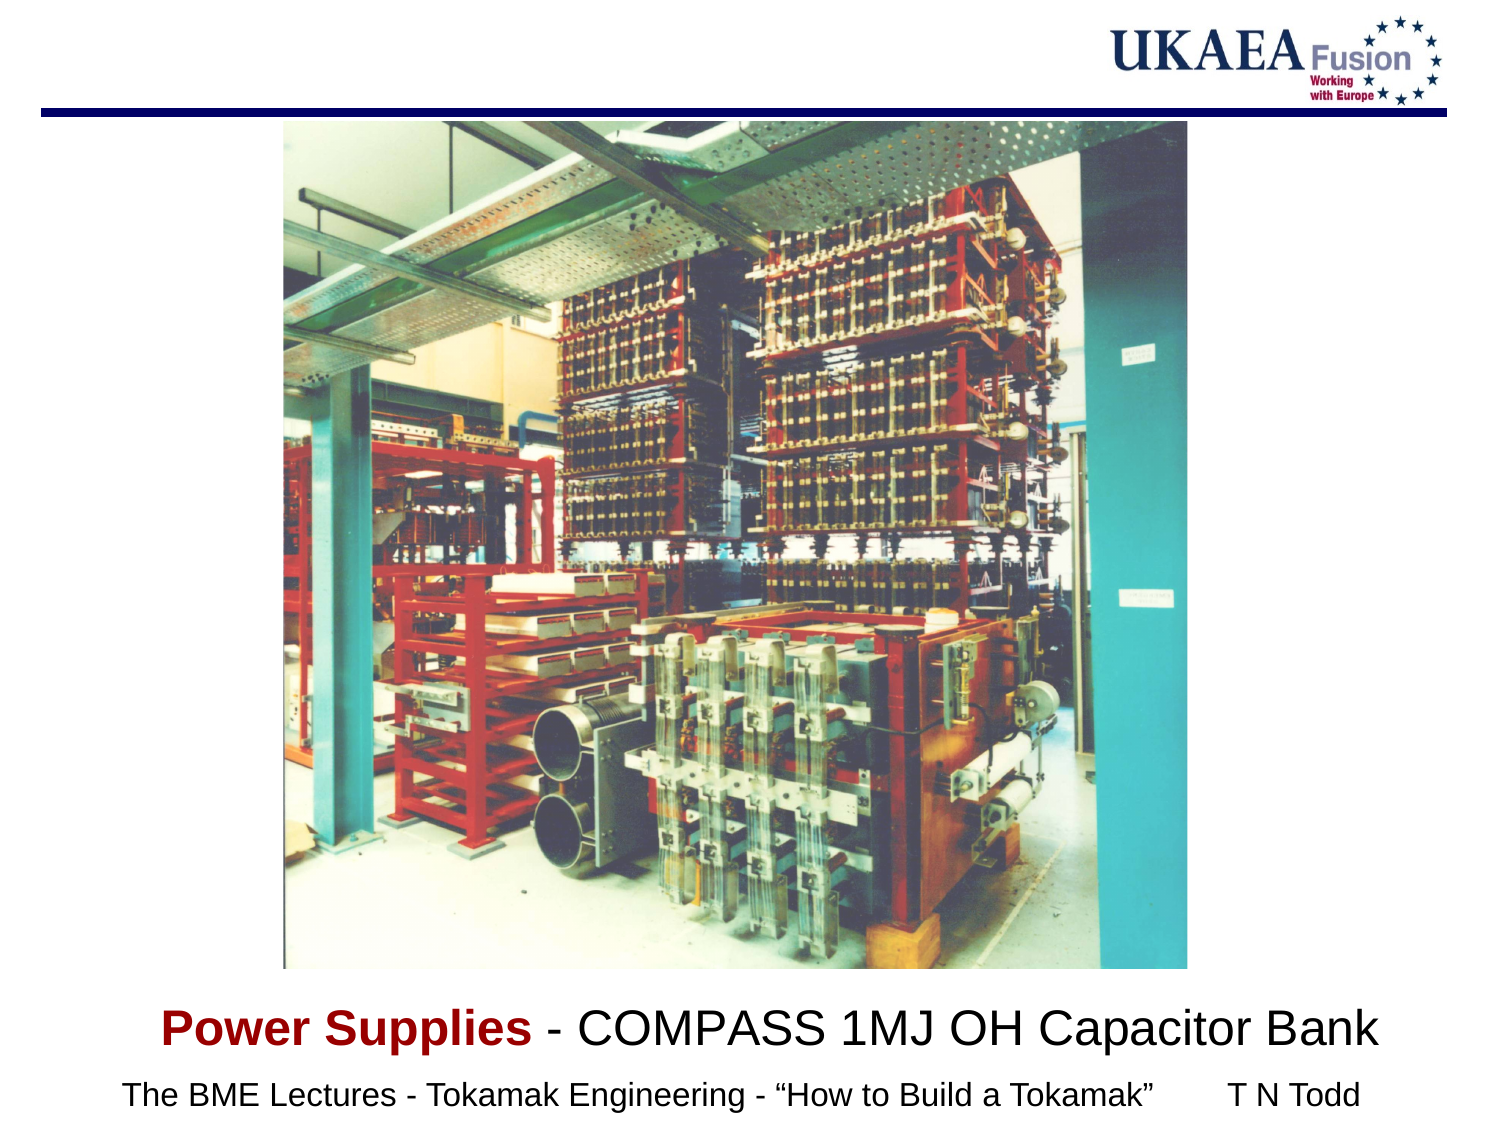

Power Supplies - COMPASS 1MJ OH Capacitor Bank